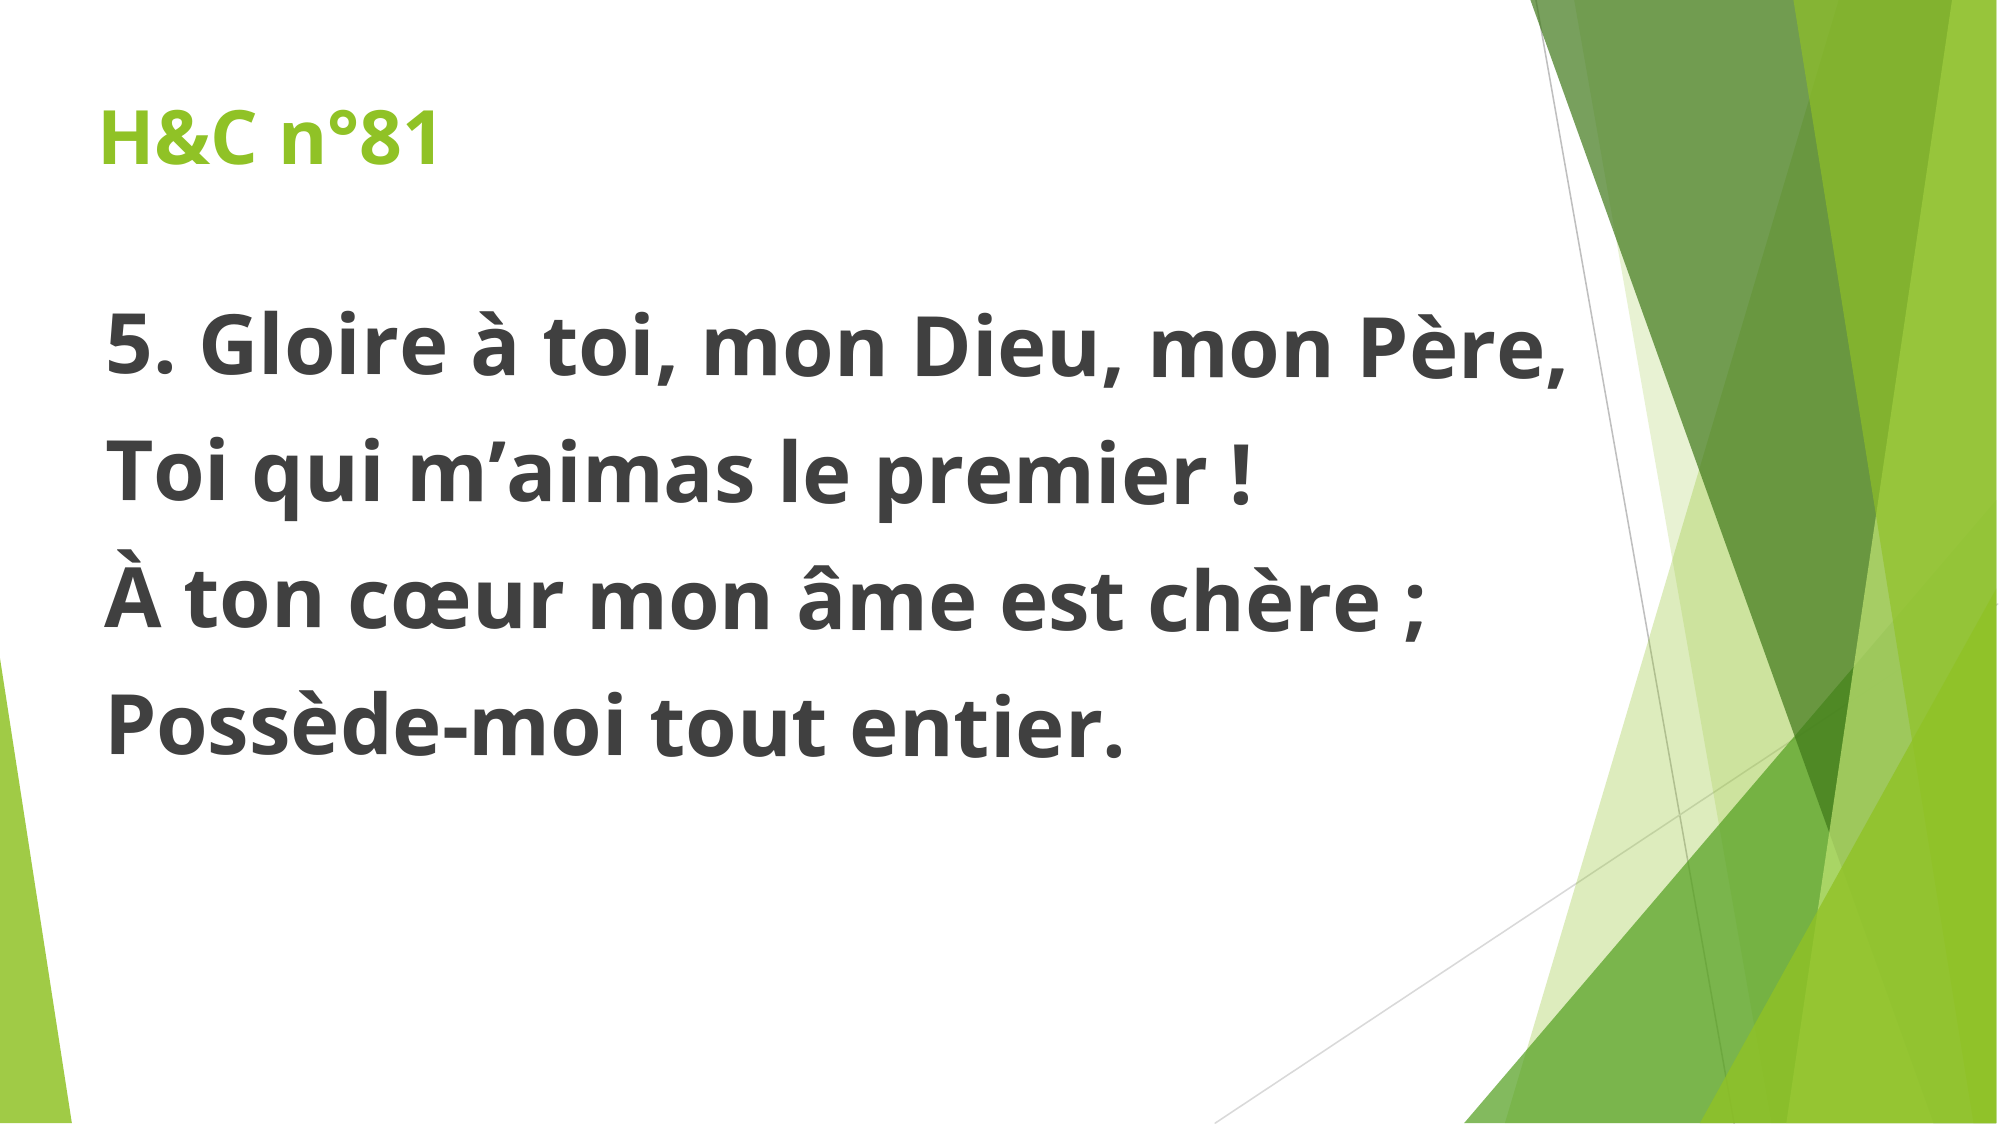

H&C n°81
5. Gloire à toi, mon Dieu, mon Père,
Toi qui m’aimas le premier !
À ton cœur mon âme est chère ;
Possède-moi tout entier.